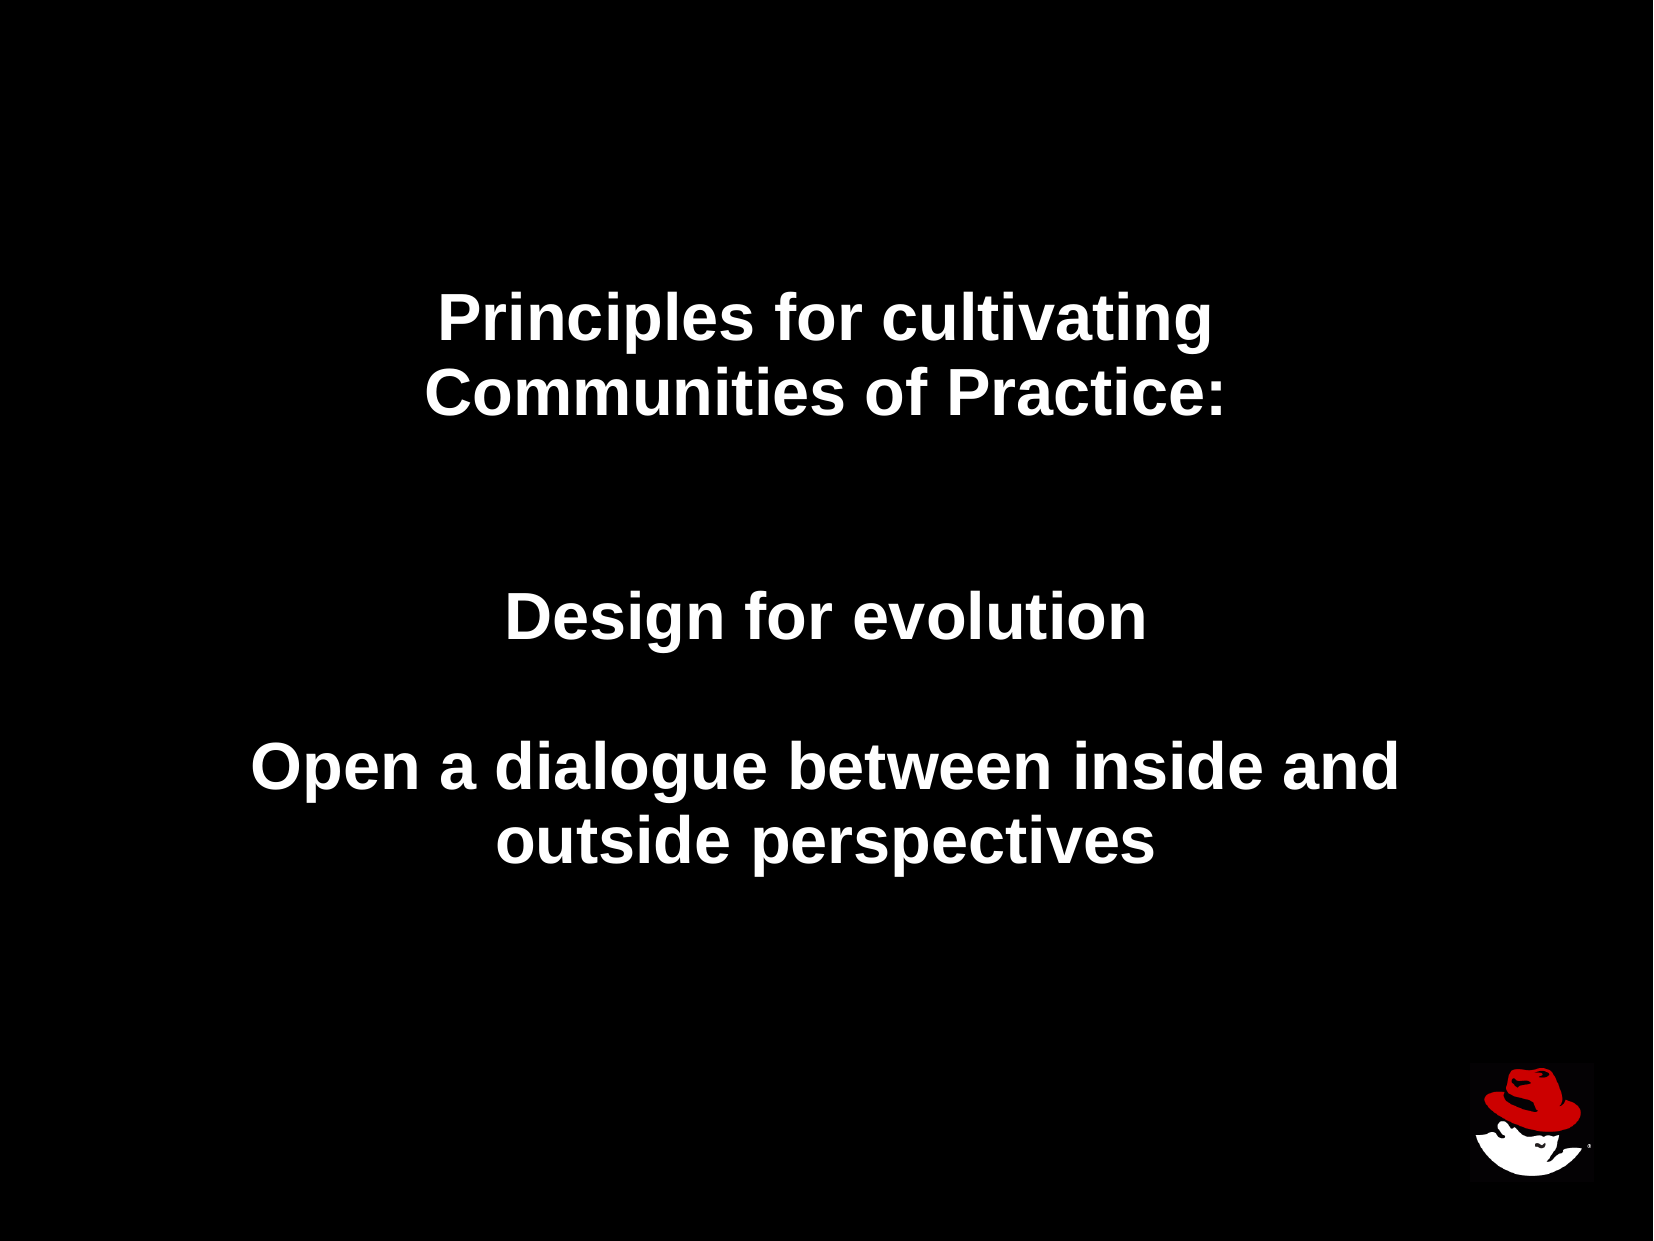

# Principles for cultivating
Communities of Practice:
Design for evolution
Open a dialogue between inside and
outside perspectives